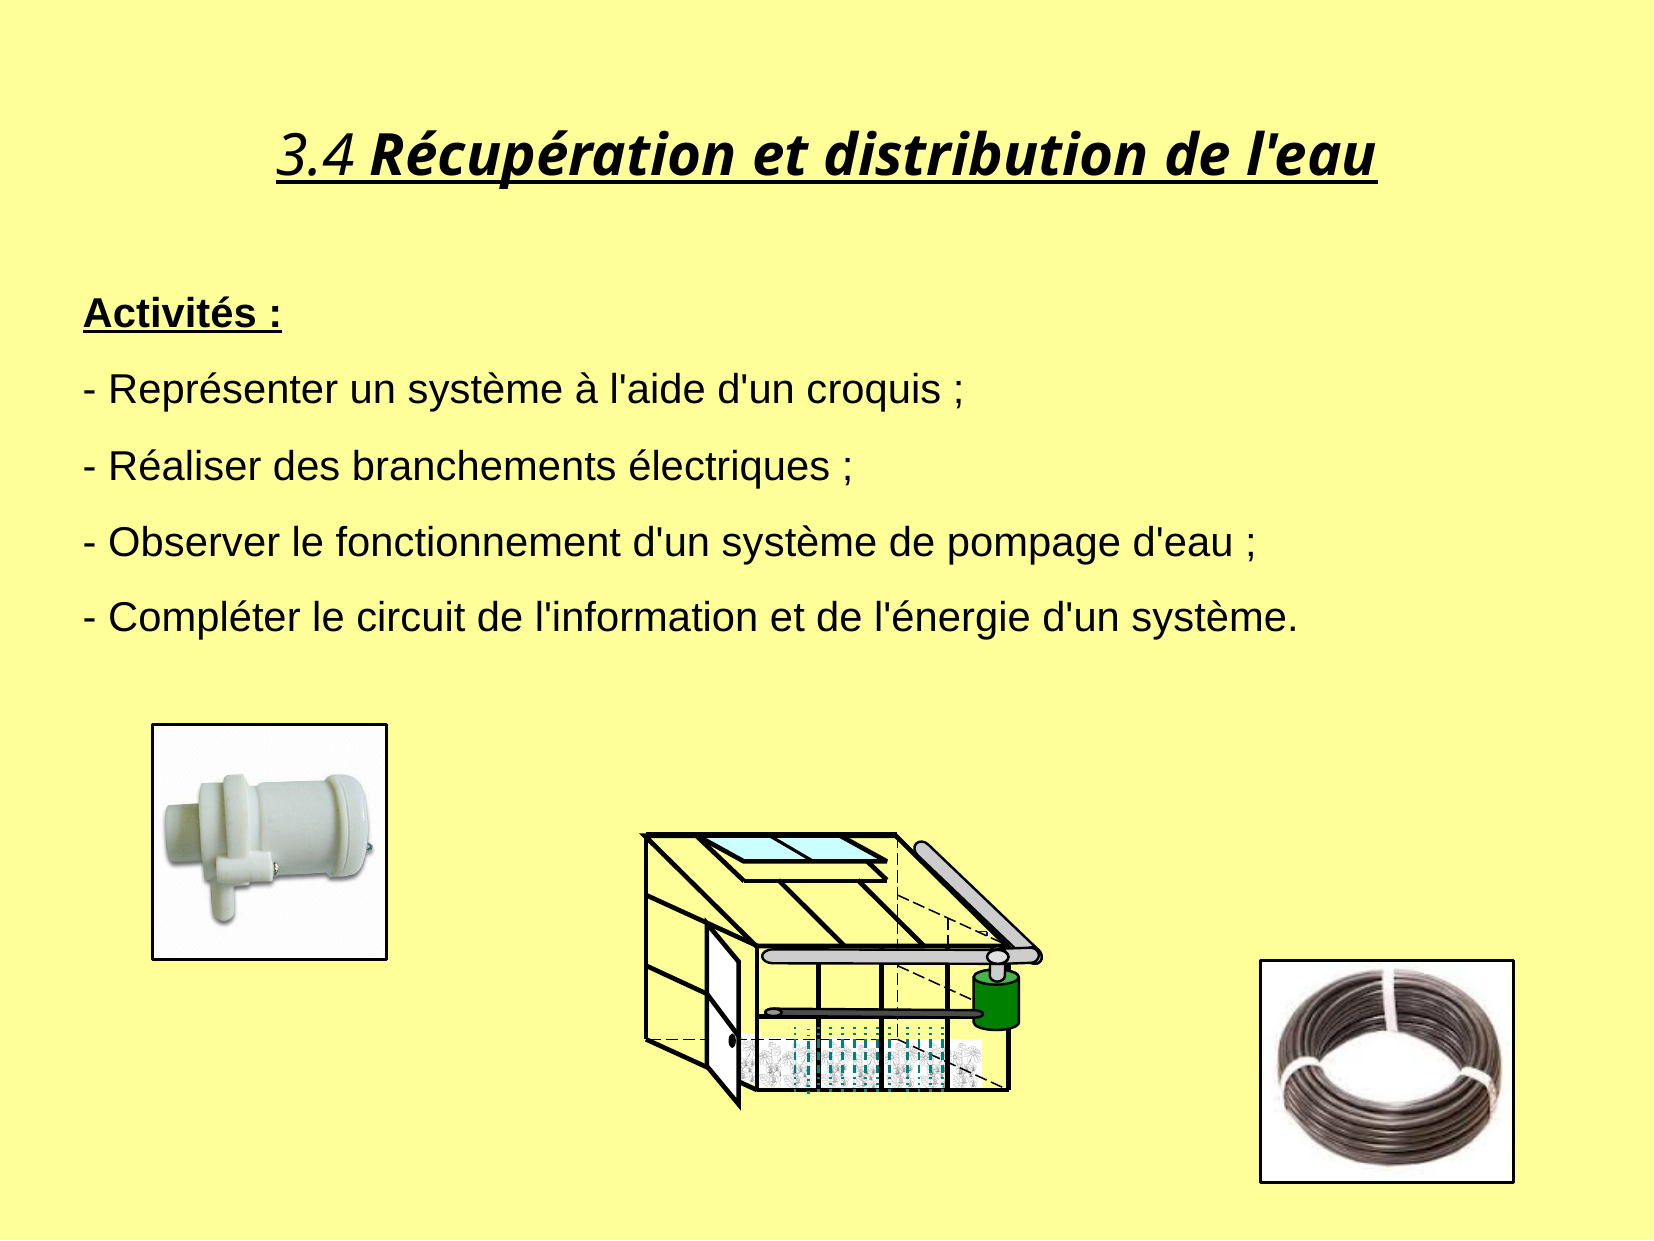

# 3.4 Récupération et distribution de l'eau
Activités :
- Représenter un système à l'aide d'un croquis ;
- Réaliser des branchements électriques ;
- Observer le fonctionnement d'un système de pompage d'eau ;
- Compléter le circuit de l'information et de l'énergie d'un système.